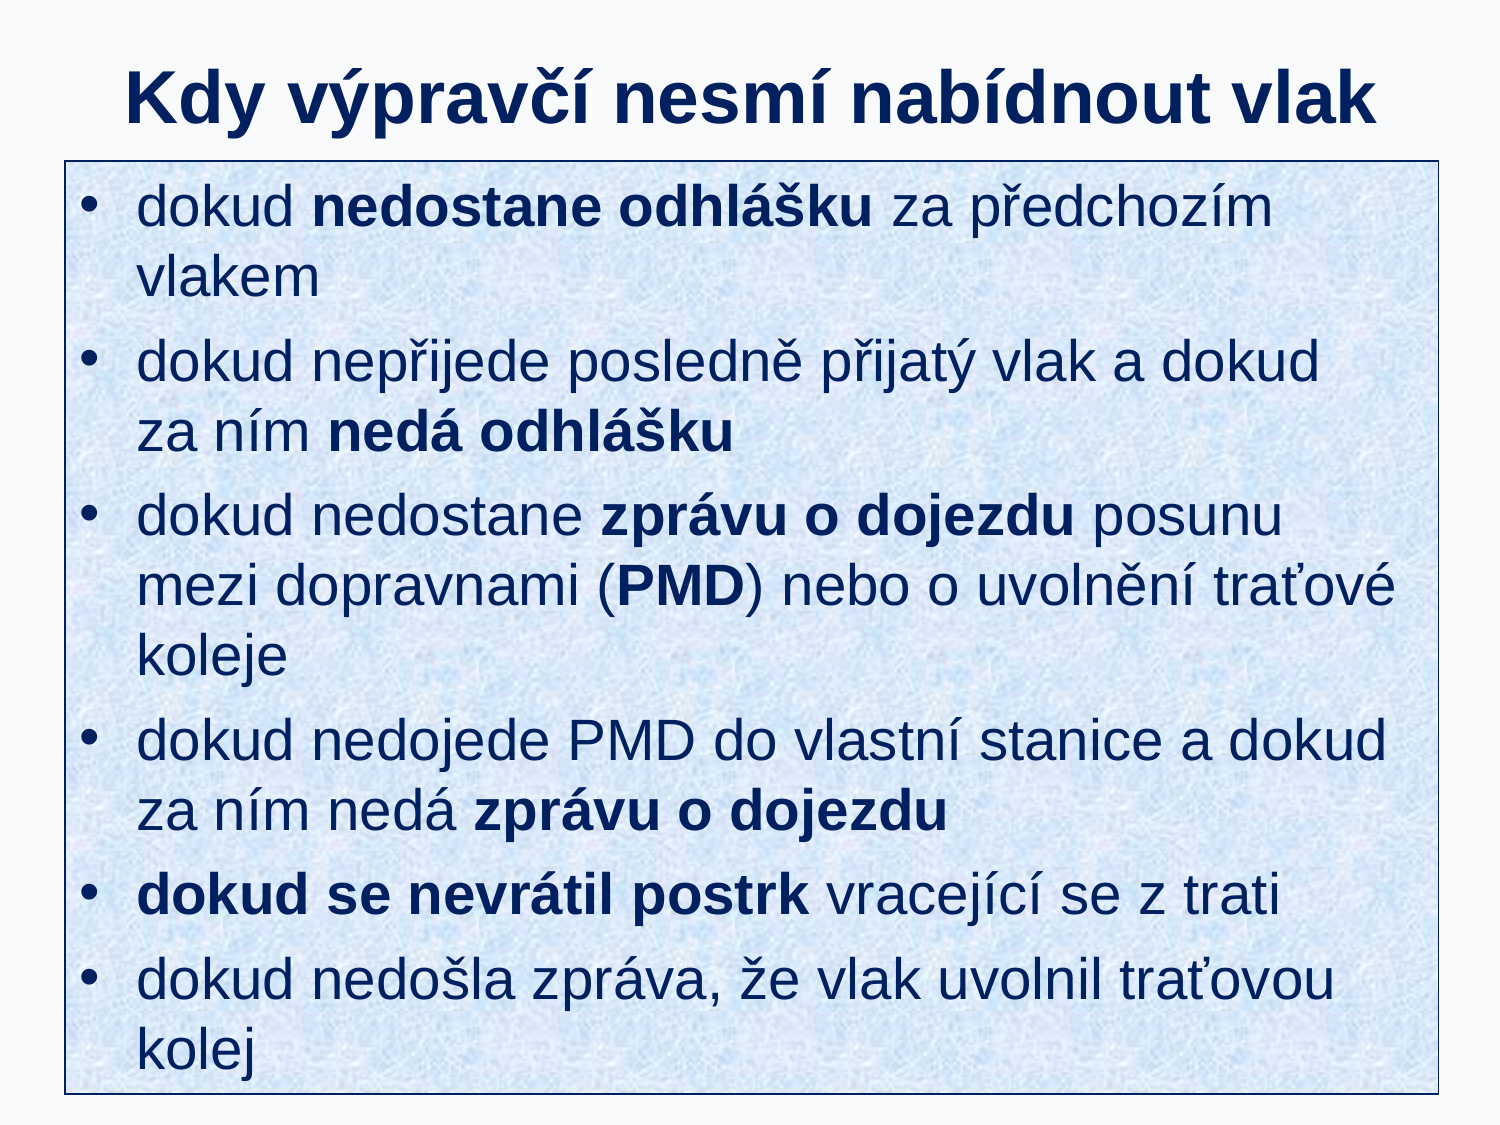

# Kdy výpravčí nesmí nabídnout vlak
dokud nedostane odhlášku za předchozím vlakem
dokud nepřijede posledně přijatý vlak a dokud
za ním nedá odhlášku
dokud nedostane zprávu o dojezdu posunu mezi dopravnami (PMD) nebo o uvolnění traťové koleje
dokud nedojede PMD do vlastní stanice a dokud za ním nedá zprávu o dojezdu
dokud se nevrátil postrk vracející se z trati
dokud nedošla zpráva, že vlak uvolnil traťovou kolej